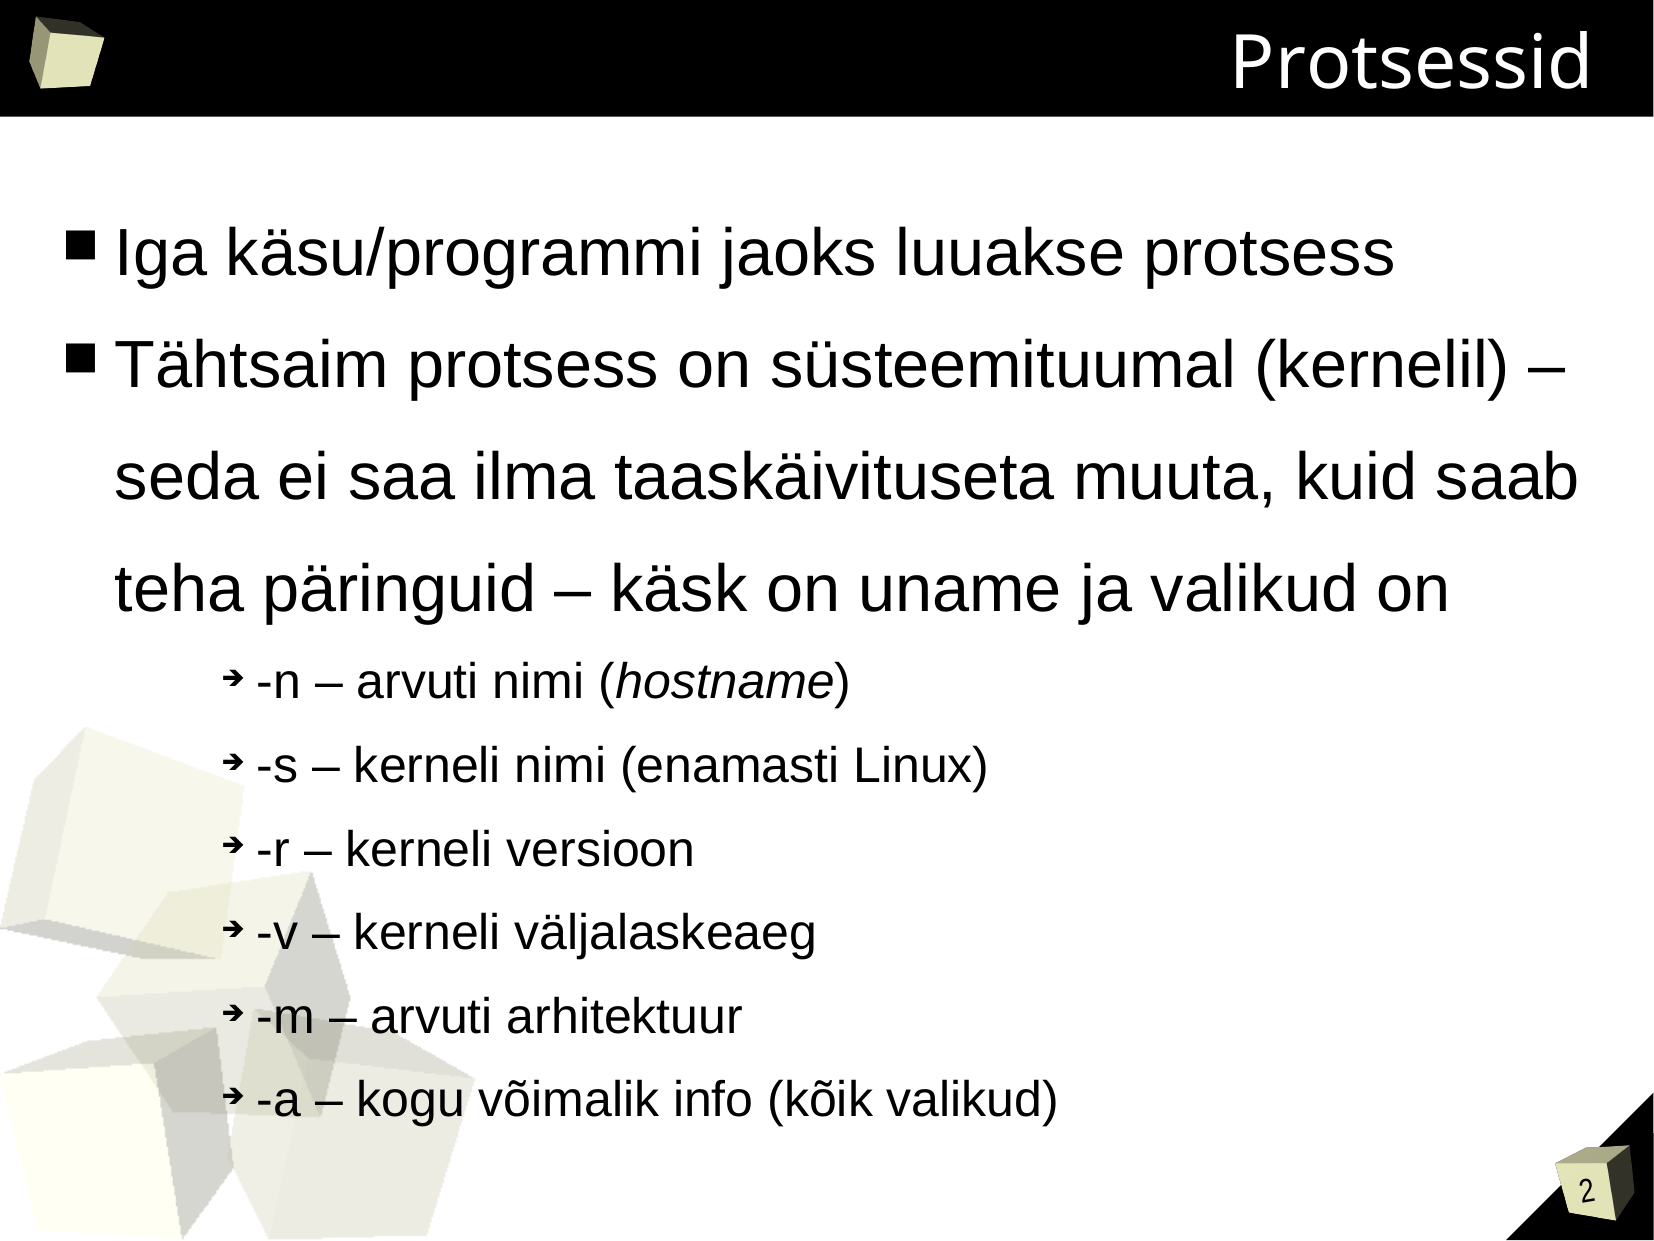

# Protsessid
Iga käsu/programmi jaoks luuakse protsess
Tähtsaim protsess on süsteemituumal (kernelil) – seda ei saa ilma taaskäivituseta muuta, kuid saab teha päringuid – käsk on uname ja valikud on
-n – arvuti nimi (hostname)
-s – kerneli nimi (enamasti Linux)
-r – kerneli versioon
-v – kerneli väljalaskeaeg
-m – arvuti arhitektuur
-a – kogu võimalik info (kõik valikud)